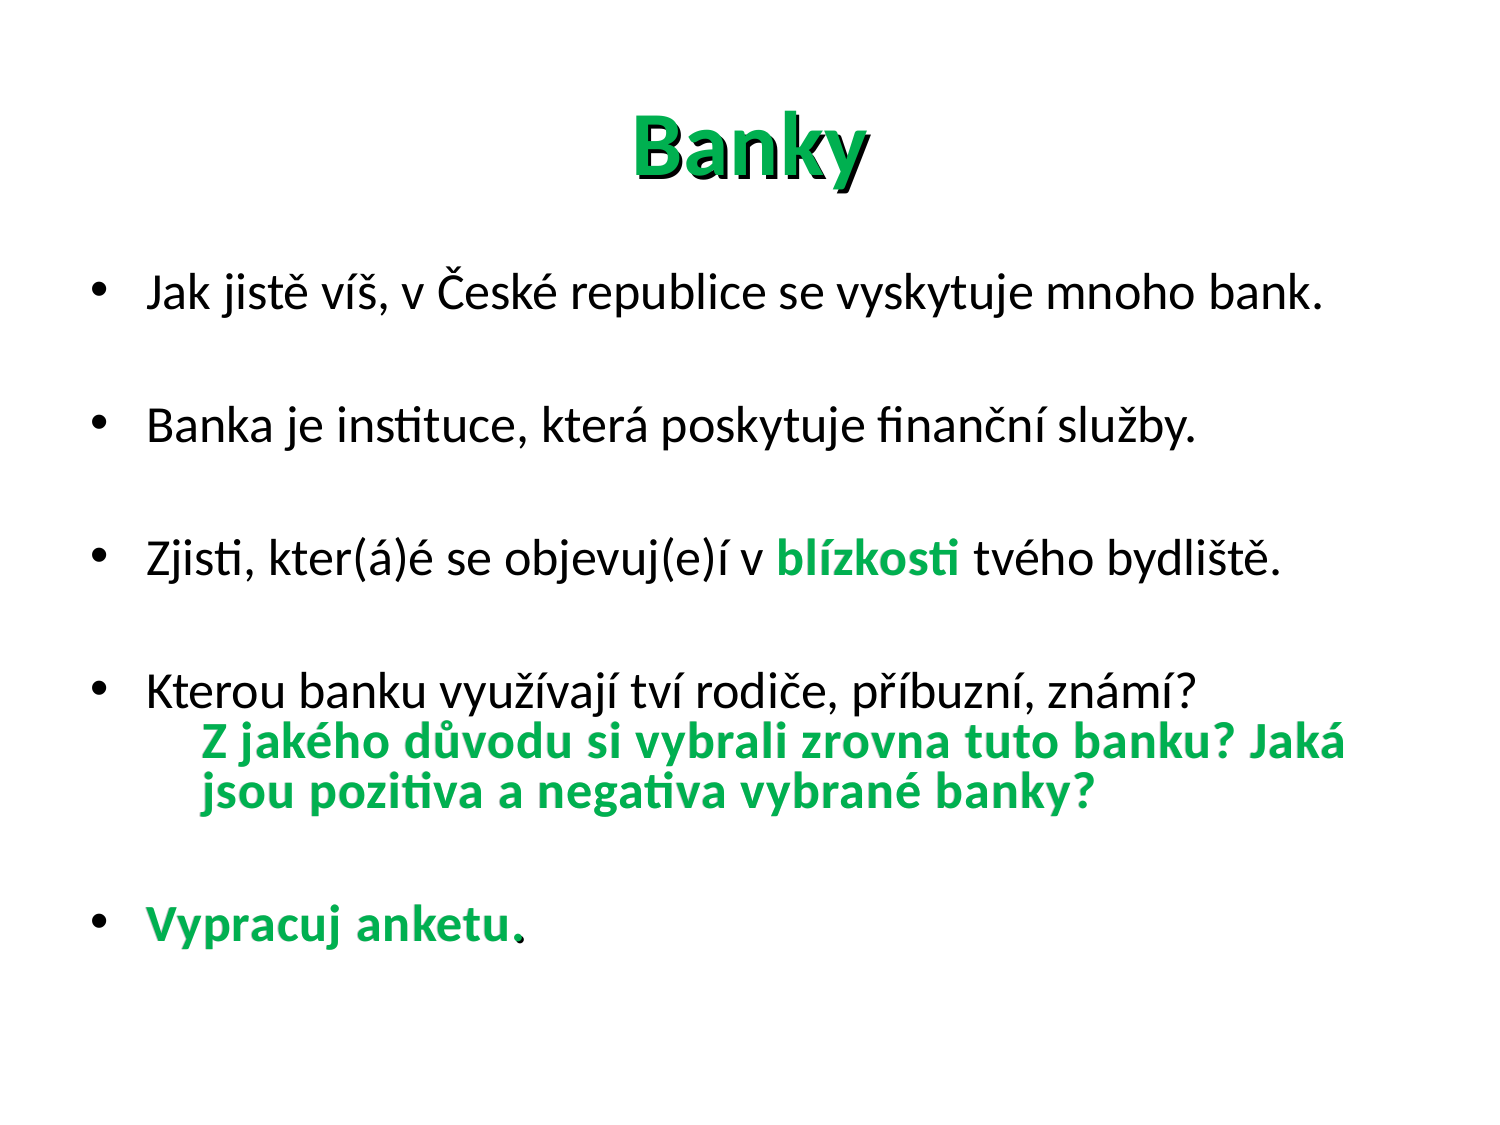

# Banky
Jak jistě víš, v České republice se vyskytuje mnoho bank.
Banka je instituce, která poskytuje finanční služby.
Zjisti, kter(á)é se objevuj(e)í v blízkosti tvého bydliště.
Kterou banku využívají tví rodiče, příbuzní, známí?
Z jakého důvodu si vybrali zrovna tuto banku? Jaká jsou pozitiva a negativa vybrané banky?
Vypracuj anketu.